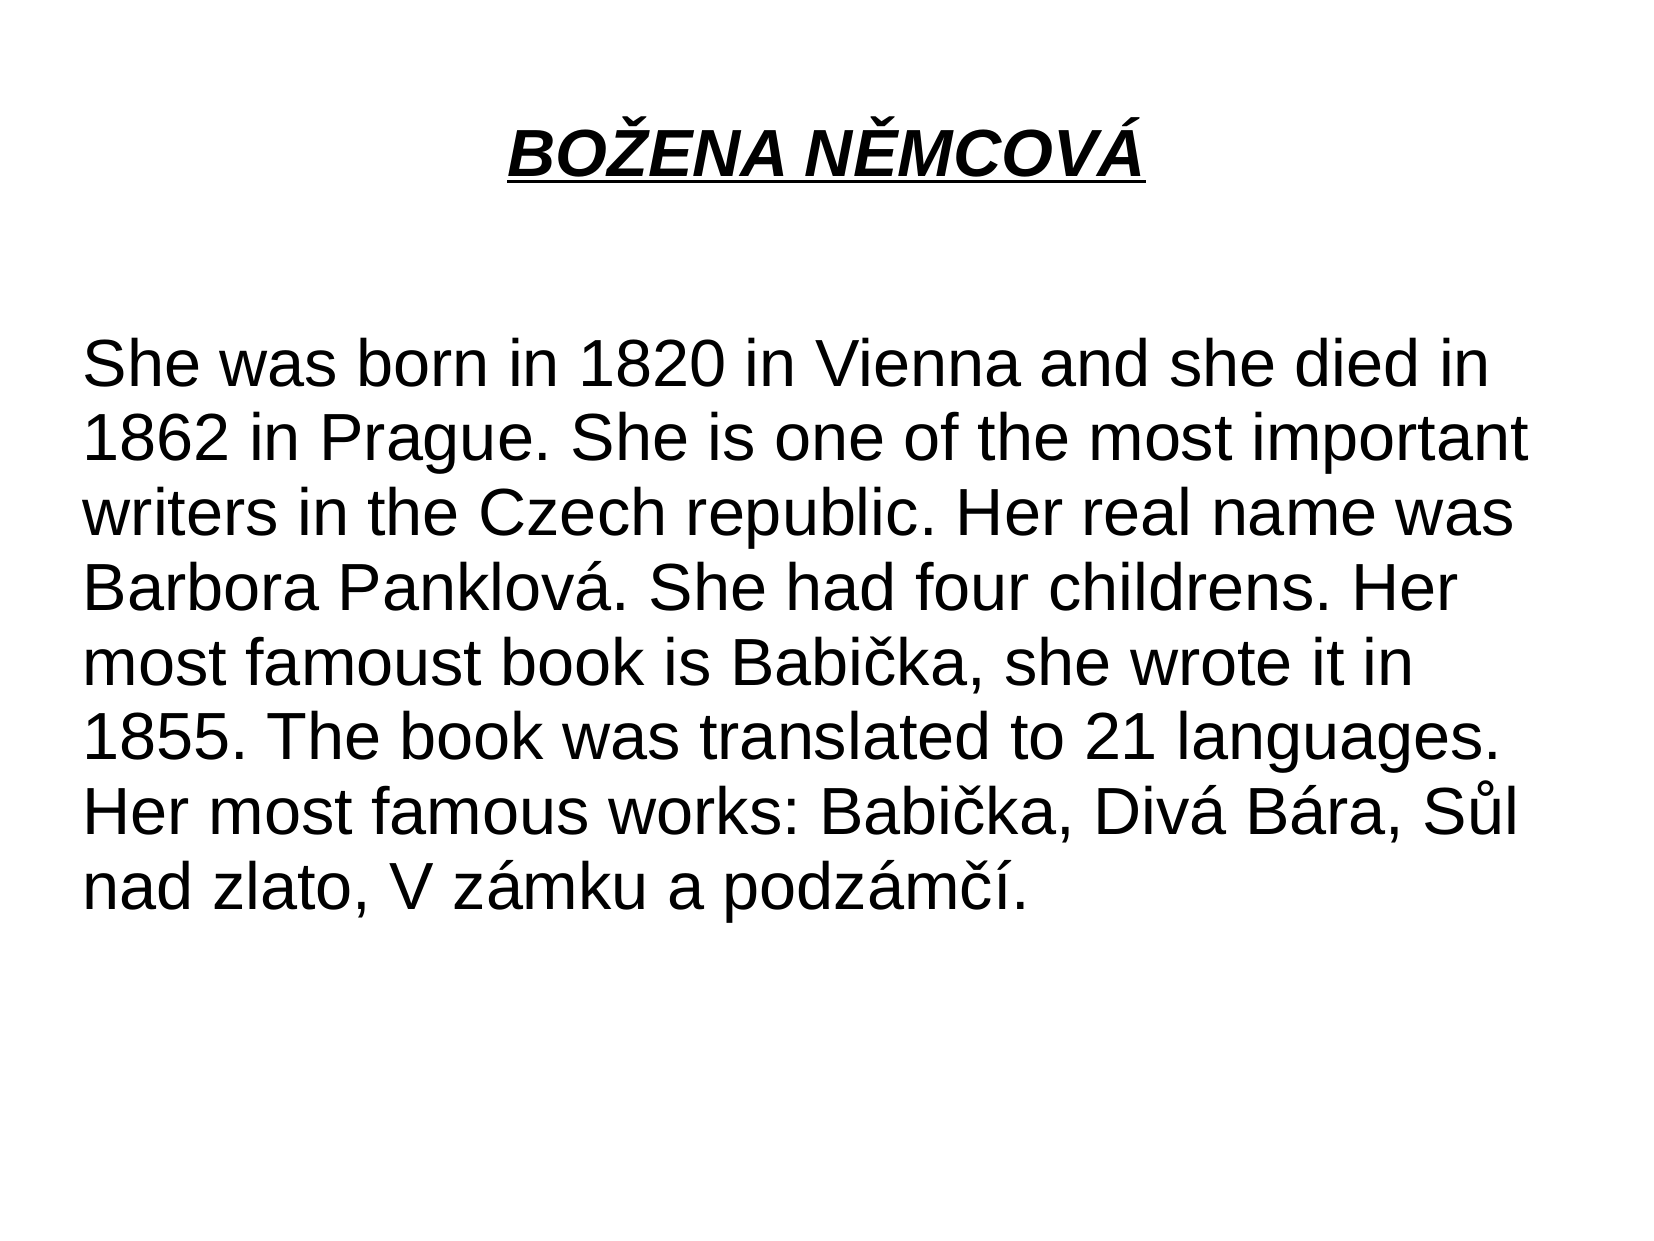

# BOŽENA NĚMCOVÁ
She was born in 1820 in Vienna and she died in 1862 in Prague. She is one of the most important writers in the Czech republic. Her real name was Barbora Panklová. She had four childrens. Her most famoust book is Babička, she wrote it in 1855. The book was translated to 21 languages.
Her most famous works: Babička, Divá Bára, Sůl nad zlato, V zámku a podzámčí.